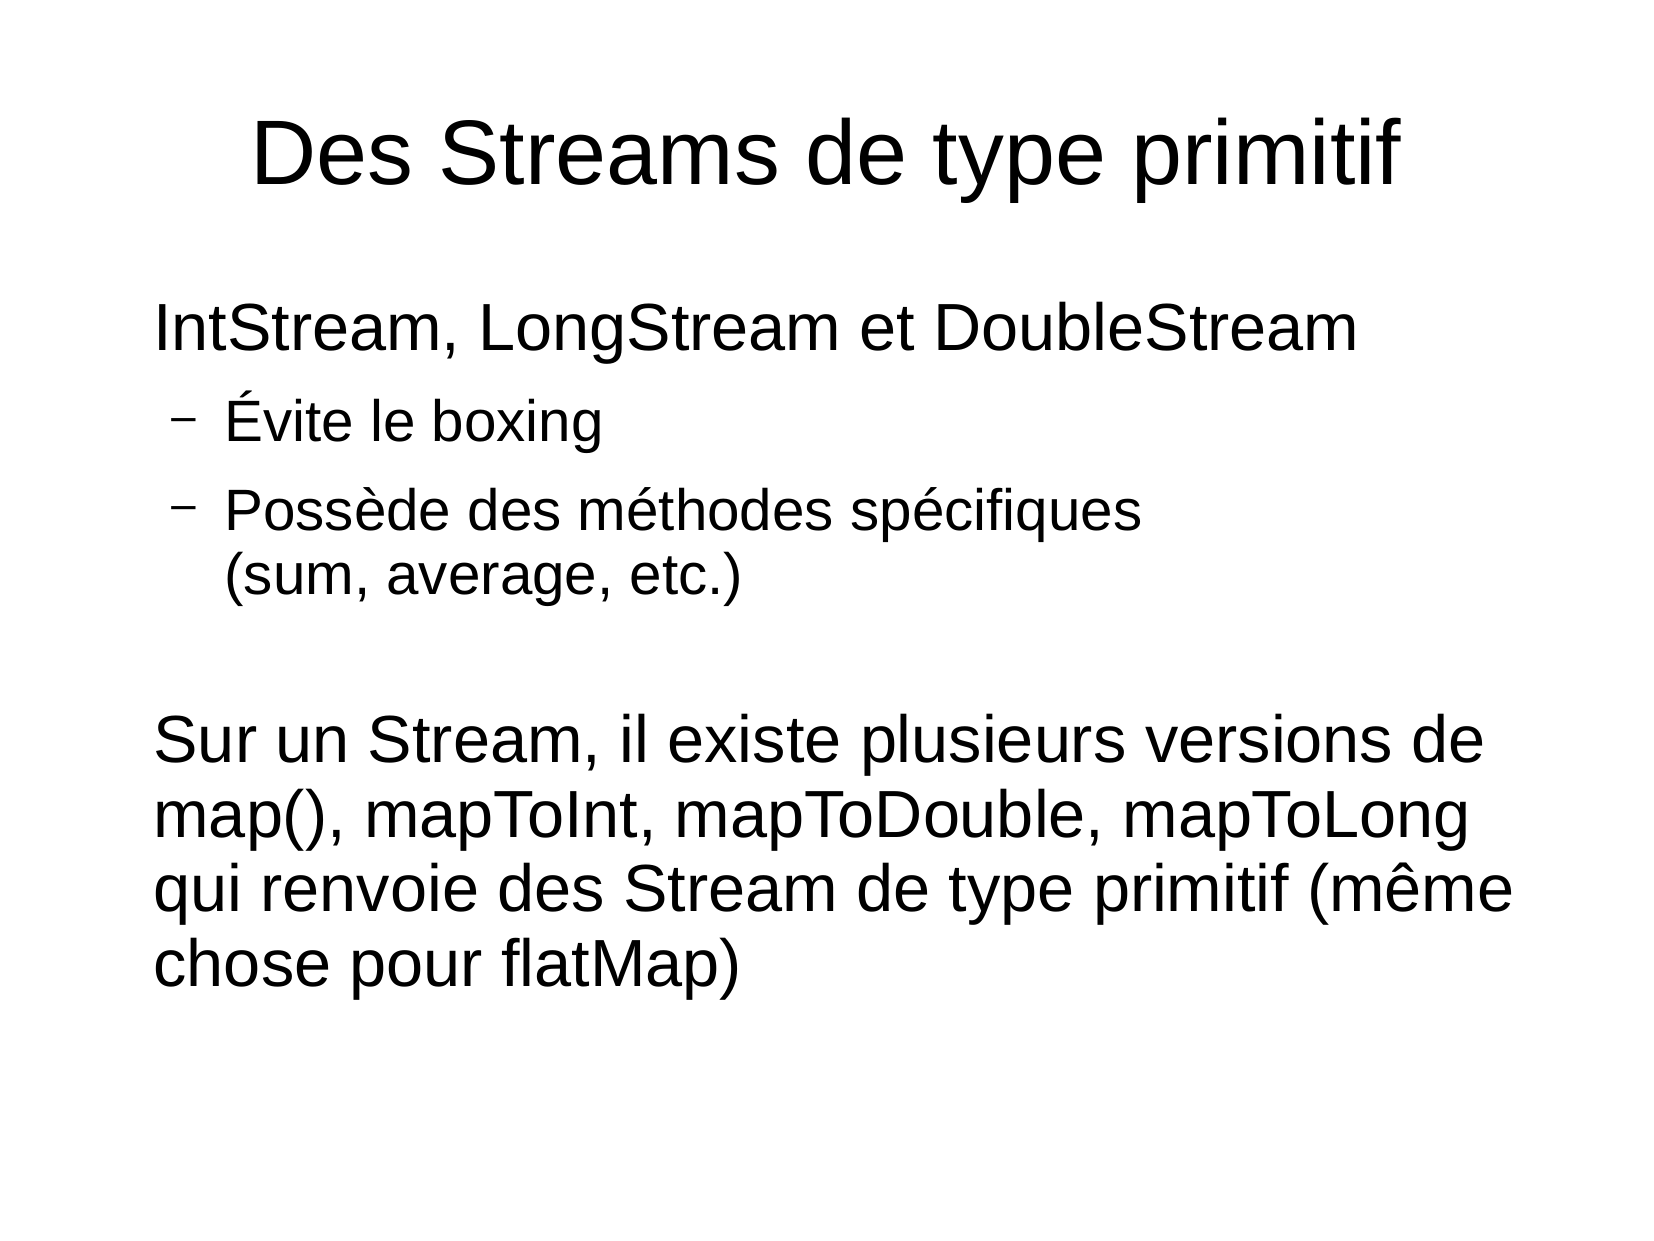

# Des Streams de type primitif
IntStream, LongStream et DoubleStream
Évite le boxing
Possède des méthodes spécifiques
(sum, average, etc.)
Sur un Stream, il existe plusieurs versions de map(), mapToInt, mapToDouble, mapToLong qui renvoie des Stream de type primitif (même chose pour flatMap)